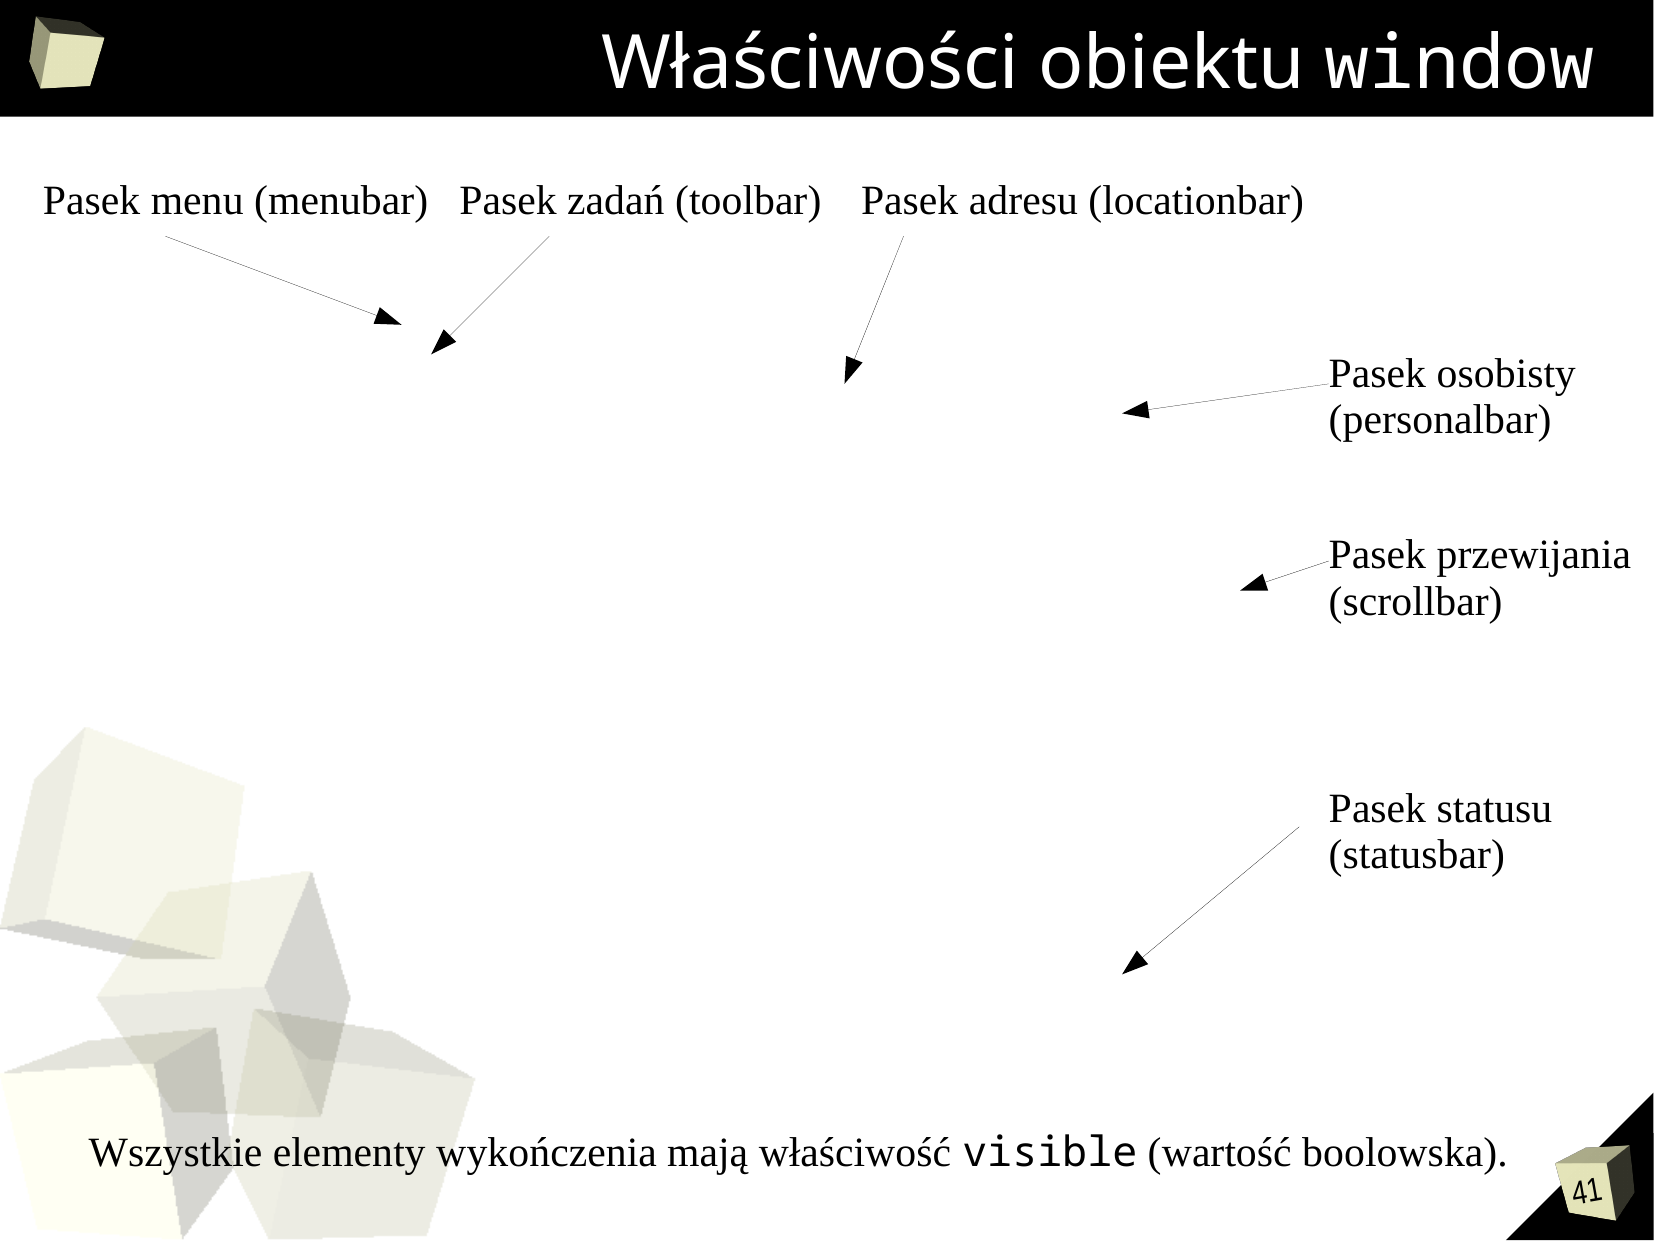

# Właściwości obiektu window
Pasek menu (menubar)
Pasek zadań (toolbar)
Pasek adresu (locationbar)
Pasek osobisty
(personalbar)
Pasek przewijania
(scrollbar)
Pasek statusu
(statusbar)
Wszystkie elementy wykończenia mają właściwość visible (wartość boolowska).